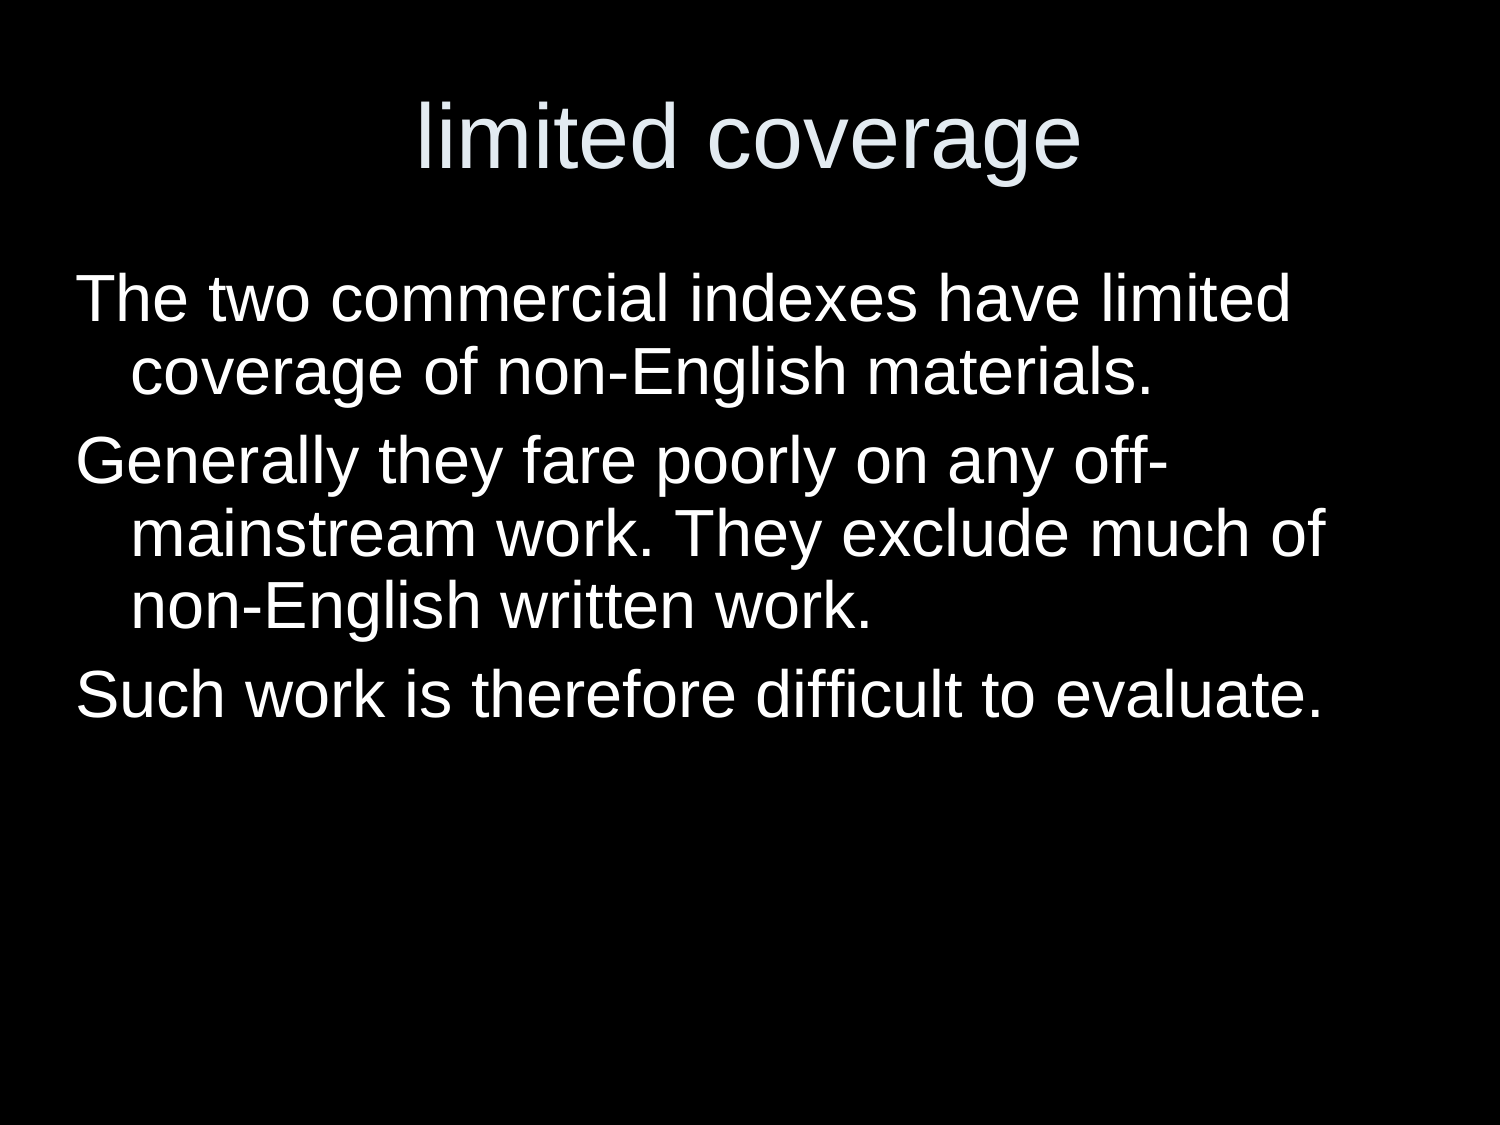

# limited coverage
The two commercial indexes have limited coverage of non-English materials.
Generally they fare poorly on any off-mainstream work. They exclude much of non-English written work.
Such work is therefore difficult to evaluate.